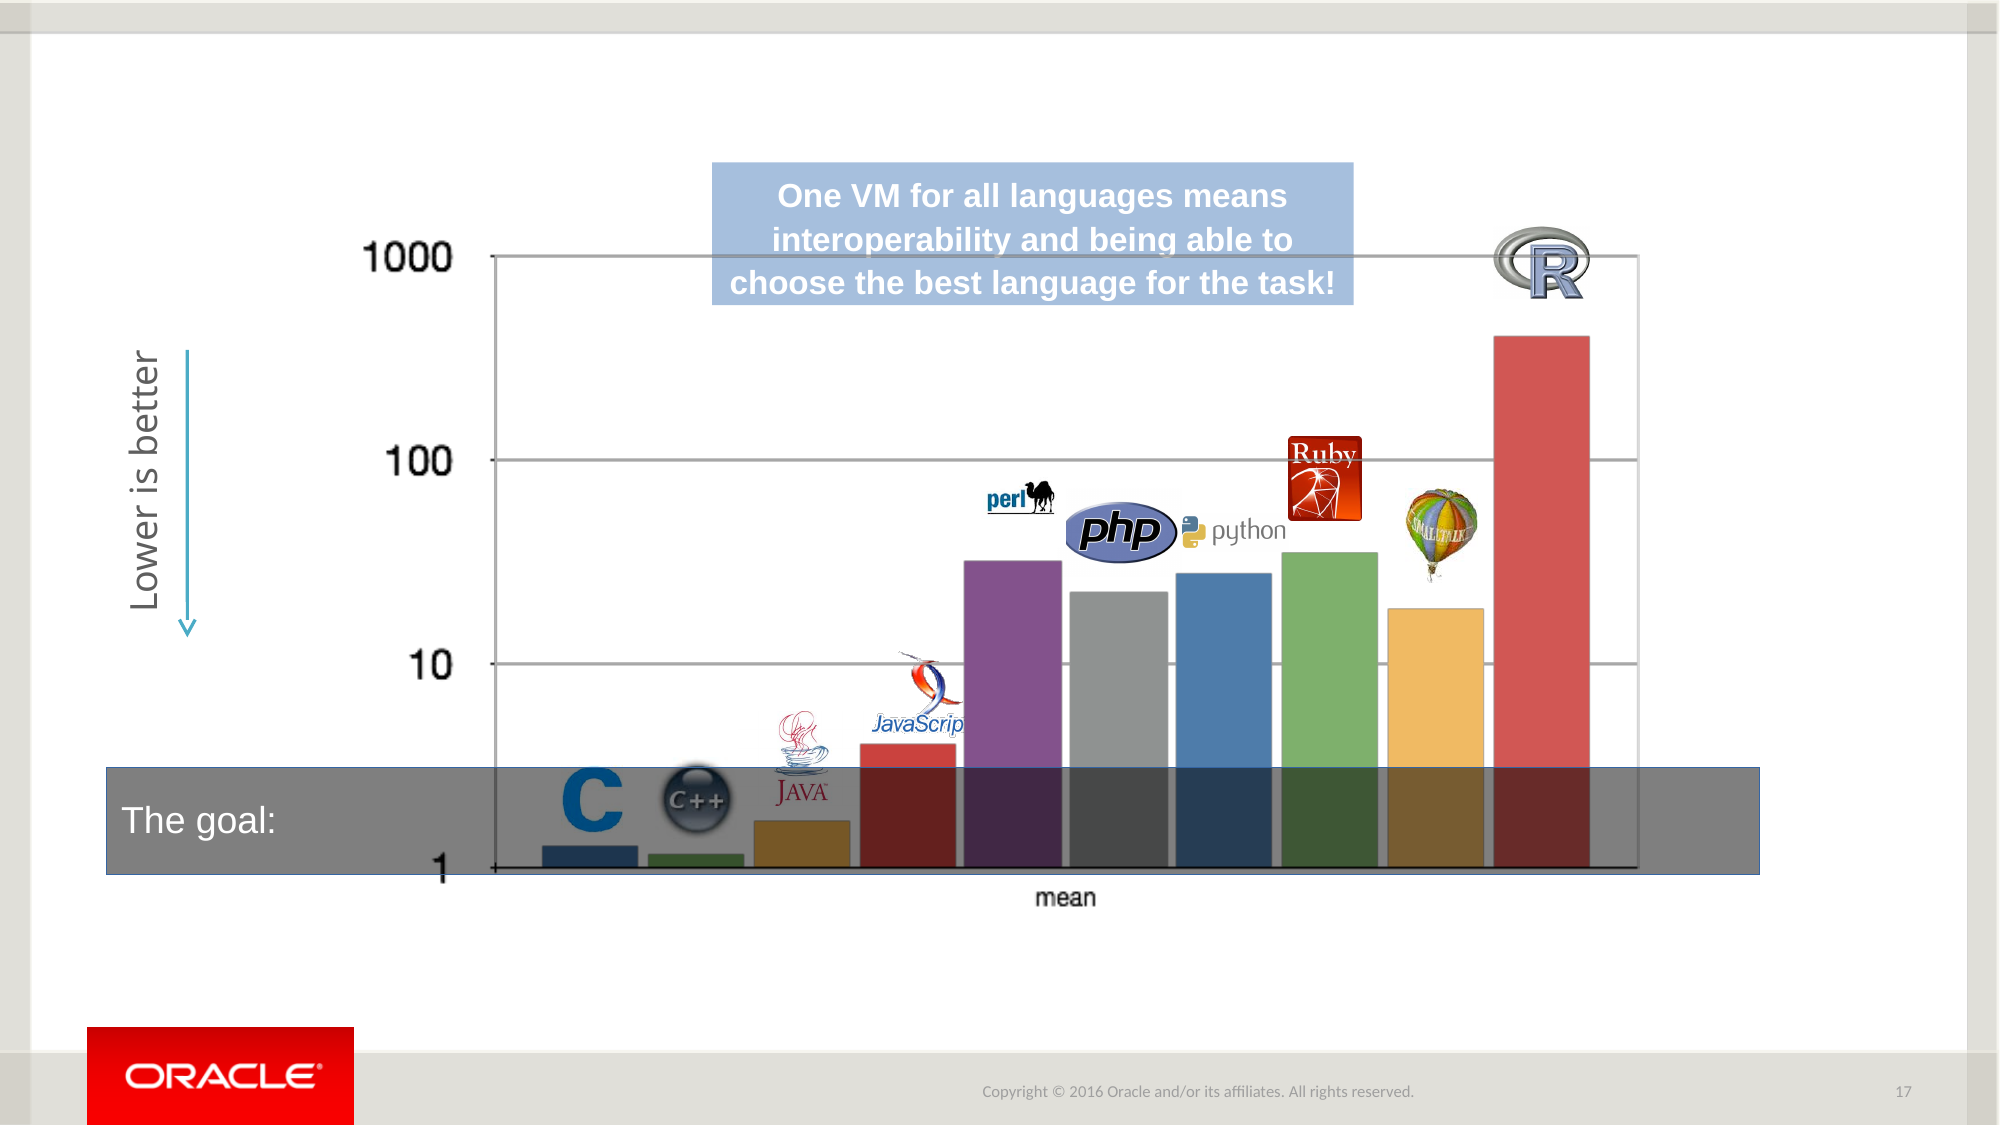

One VM for all languages means interoperability and being able to choose the best language for the task!
Lower is better
3
The goal: